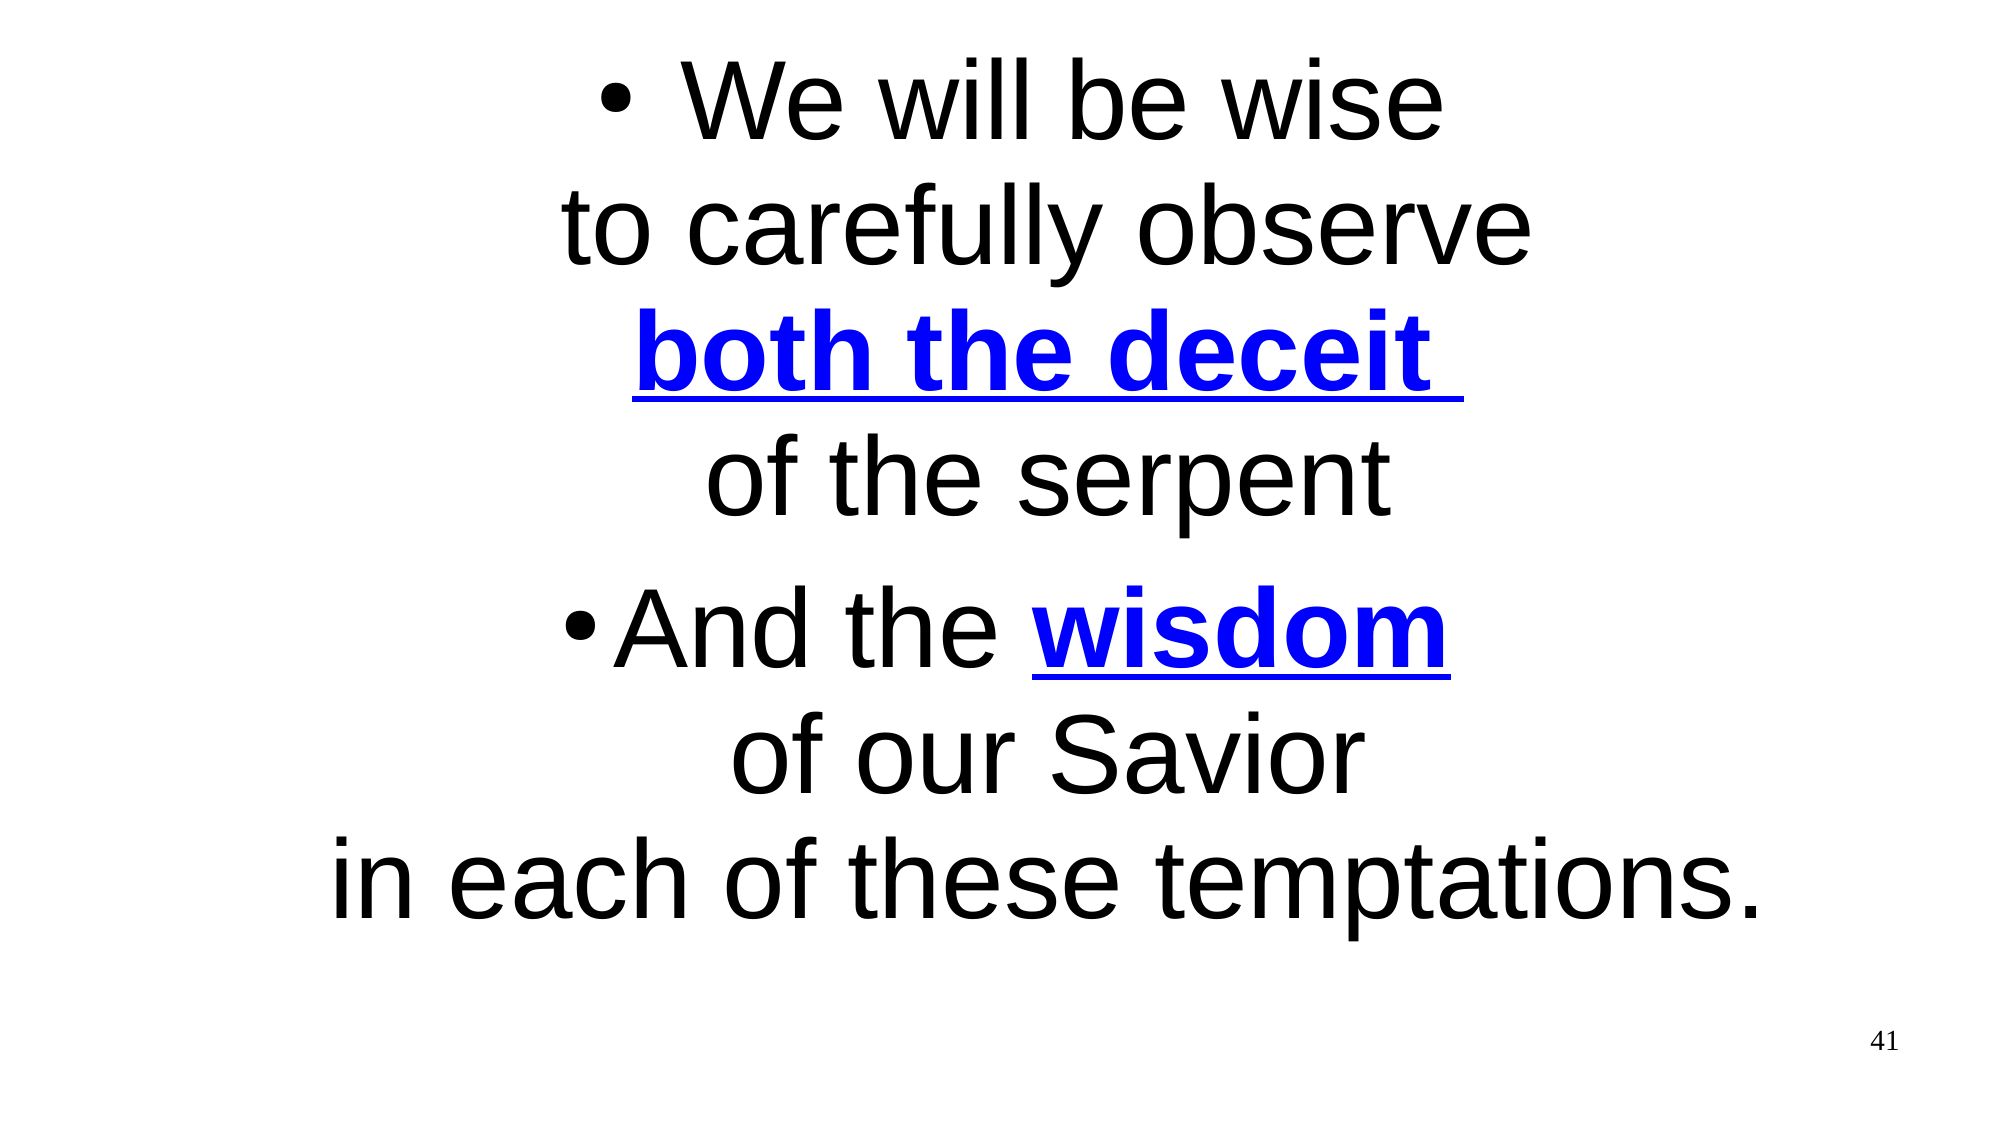

# We will be wise to carefully observe both the deceit of the serpent
And the wisdom
of our Savior
in each of these temptations.
41